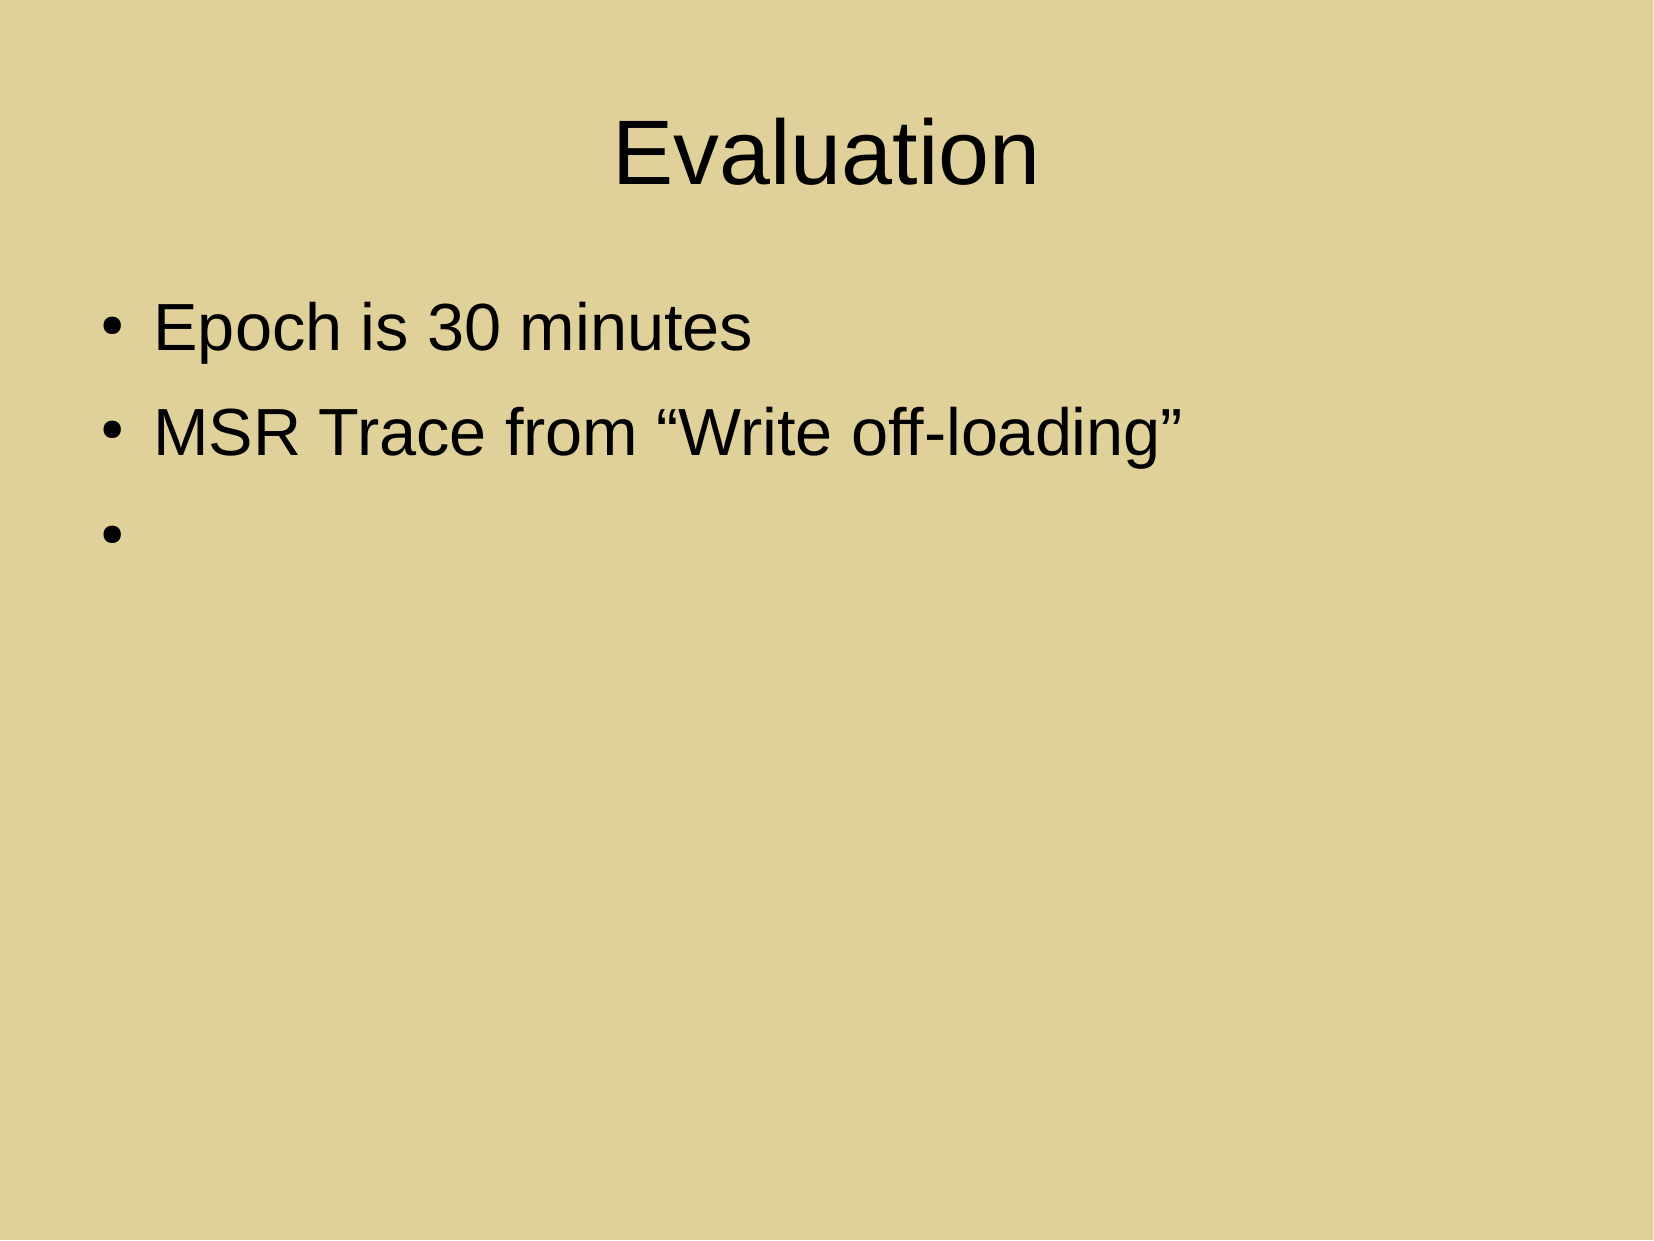

# Evaluation
Epoch is 30 minutes
MSR Trace from “Write off-loading”